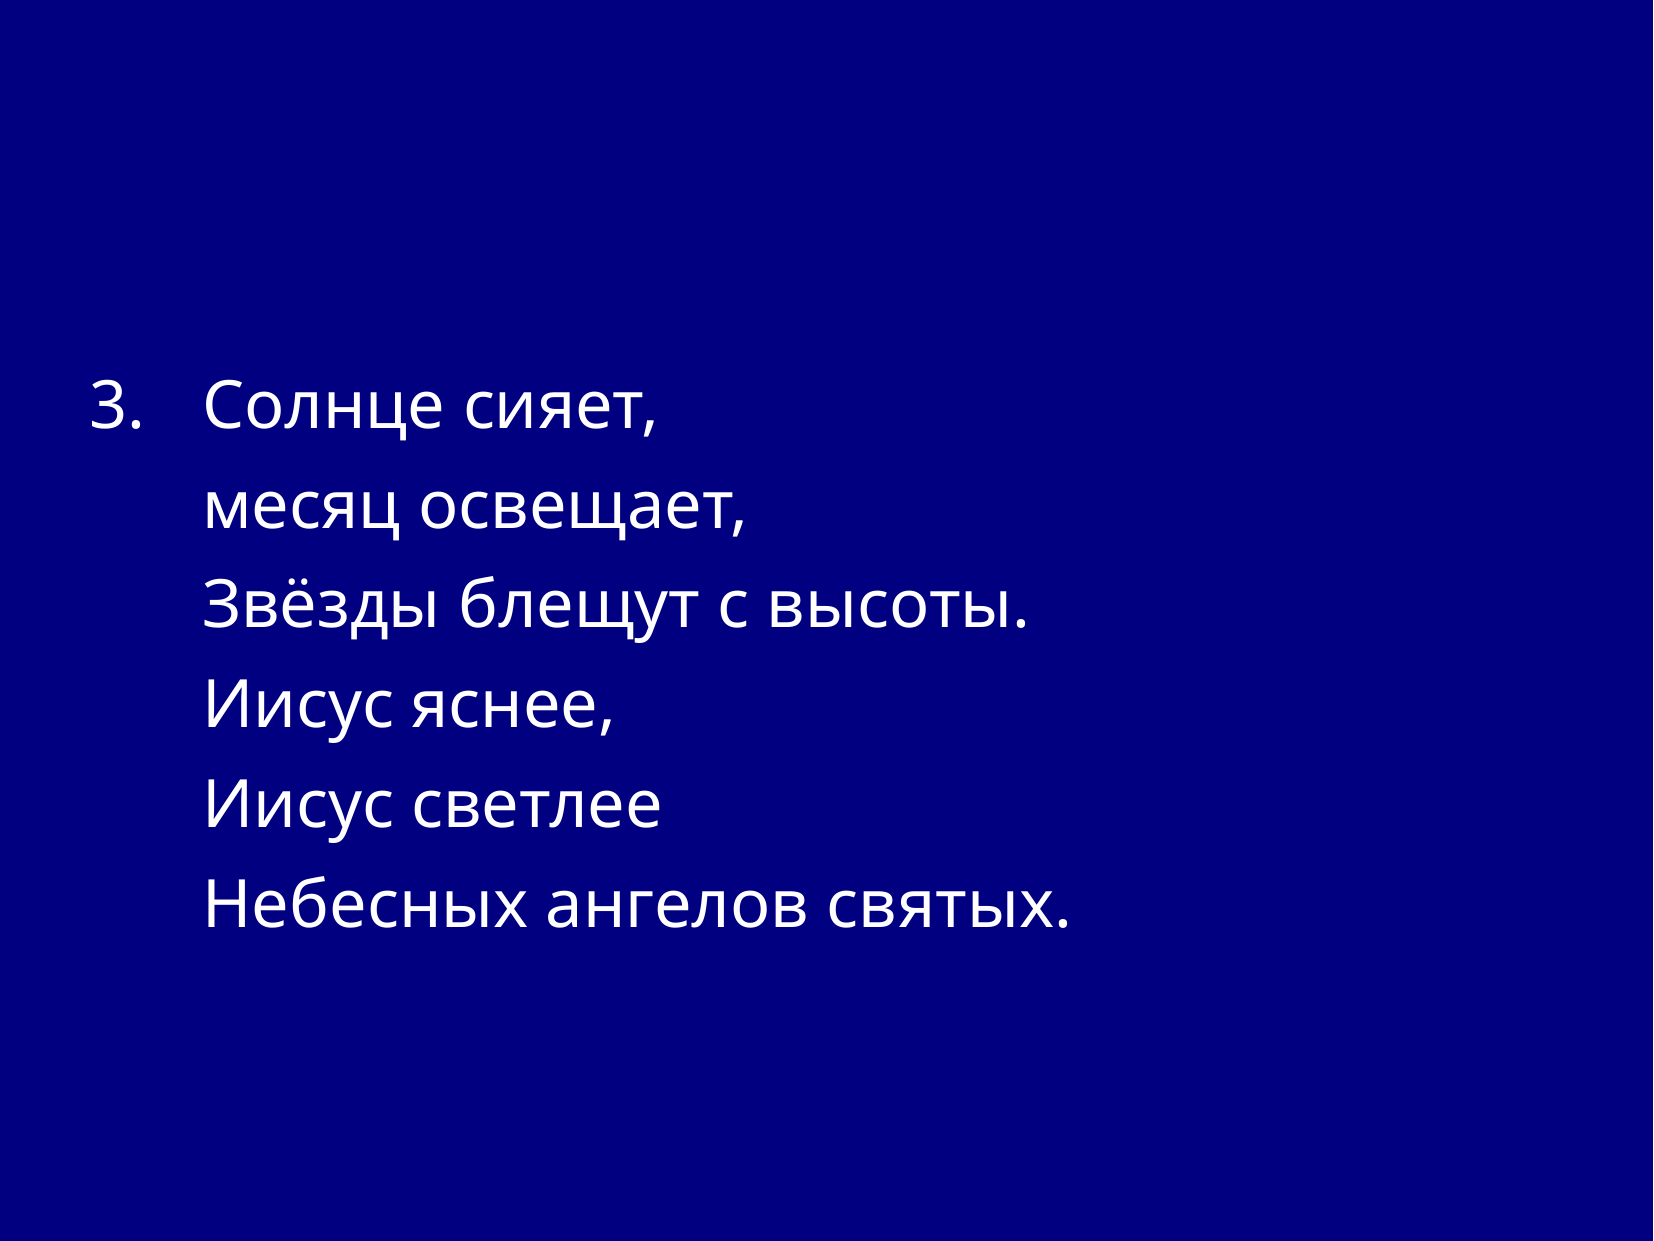

3.	Солнце сияет,
	месяц освещает,
	Звёзды блещут с высоты.
	Иисус яснее,
	Иисус светлее
	Небесных ангелов святых.